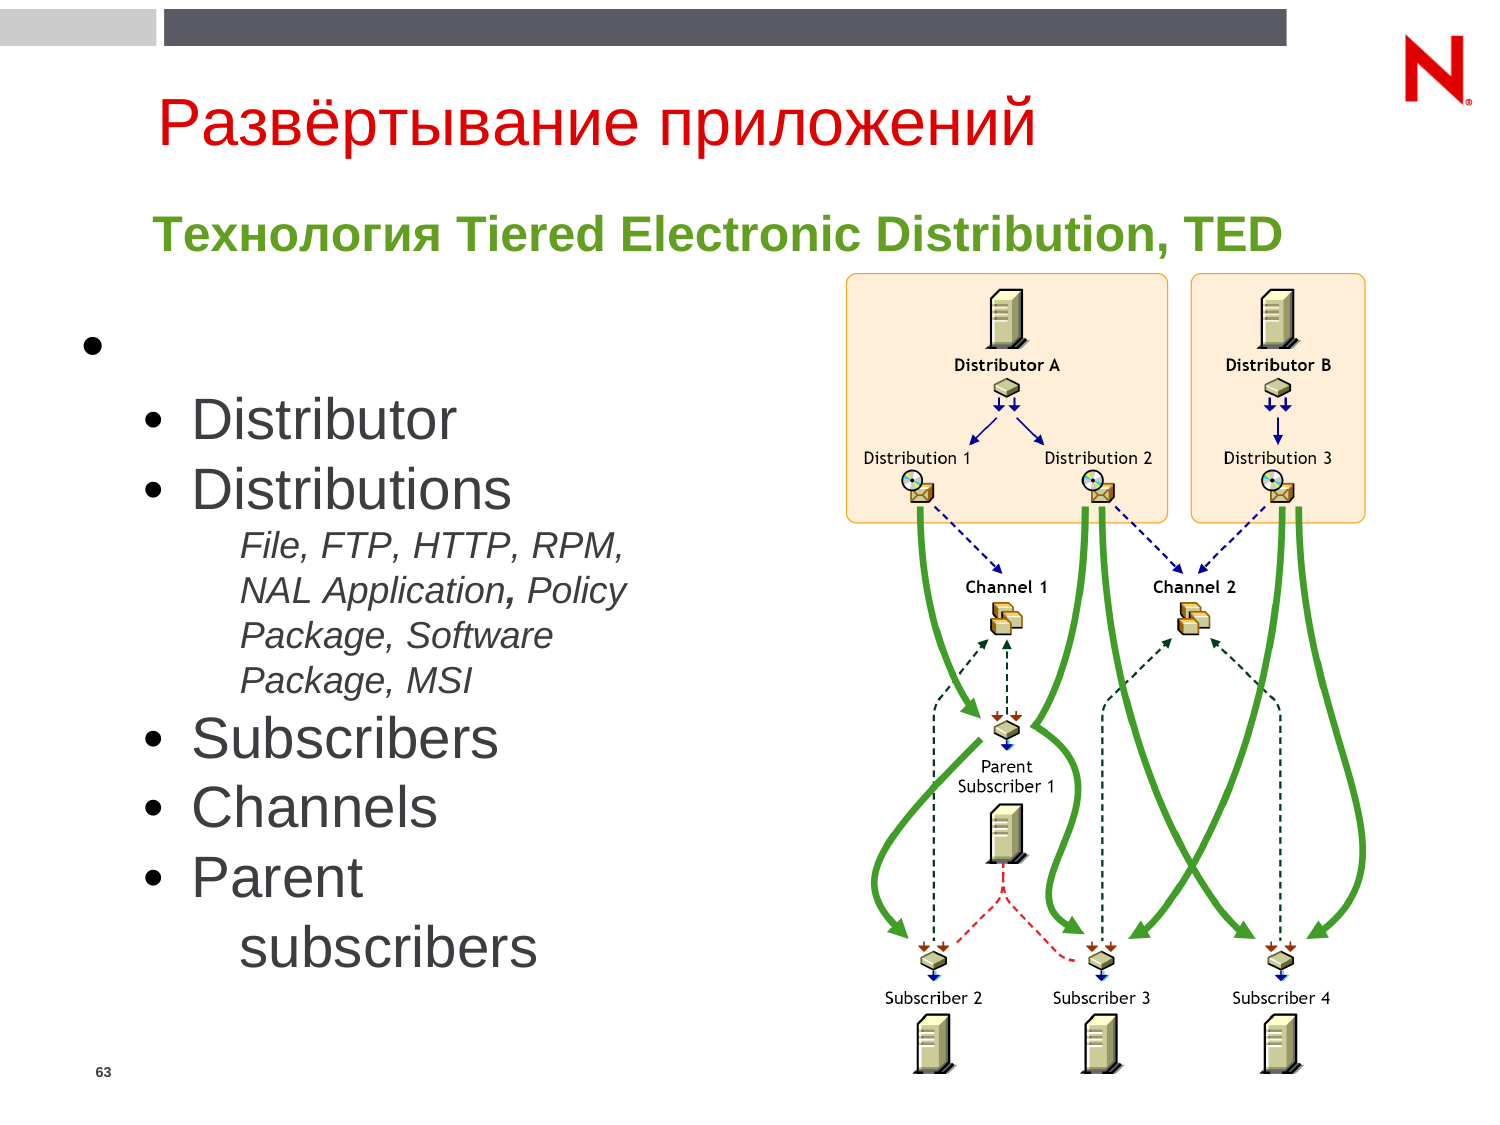

Развёртывание приложений
Технология Tiered Electronic Distribution, TED
Distributor
Distributions
File, FTP, HTTP, RPM, NAL Application, Policy Package, Software Package, MSI
Subscribers
Channels
Parent subscribers